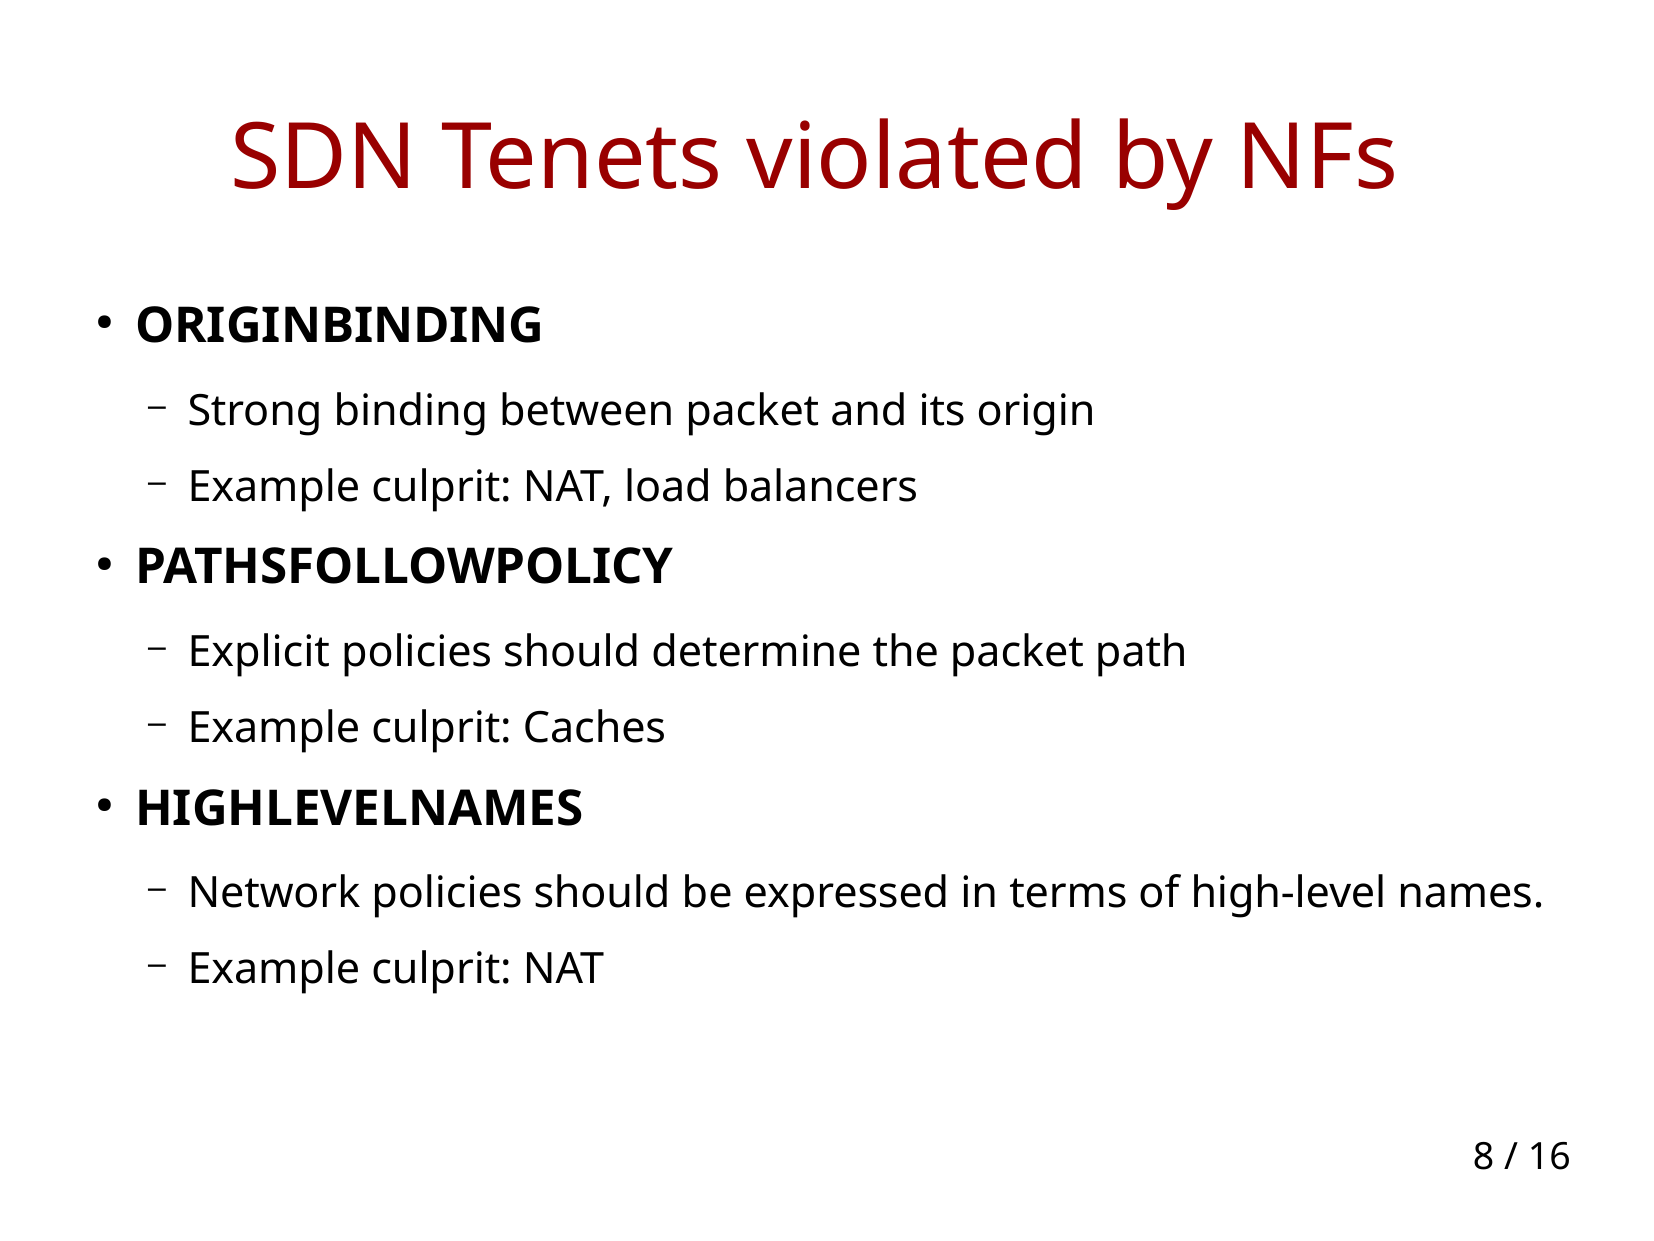

# SDN Tenets violated by NFs
ORIGINBINDING
Strong binding between packet and its origin
Example culprit: NAT, load balancers
PATHSFOLLOWPOLICY
Explicit policies should determine the packet path
Example culprit: Caches
HIGHLEVELNAMES
Network policies should be expressed in terms of high-level names.
Example culprit: NAT
8